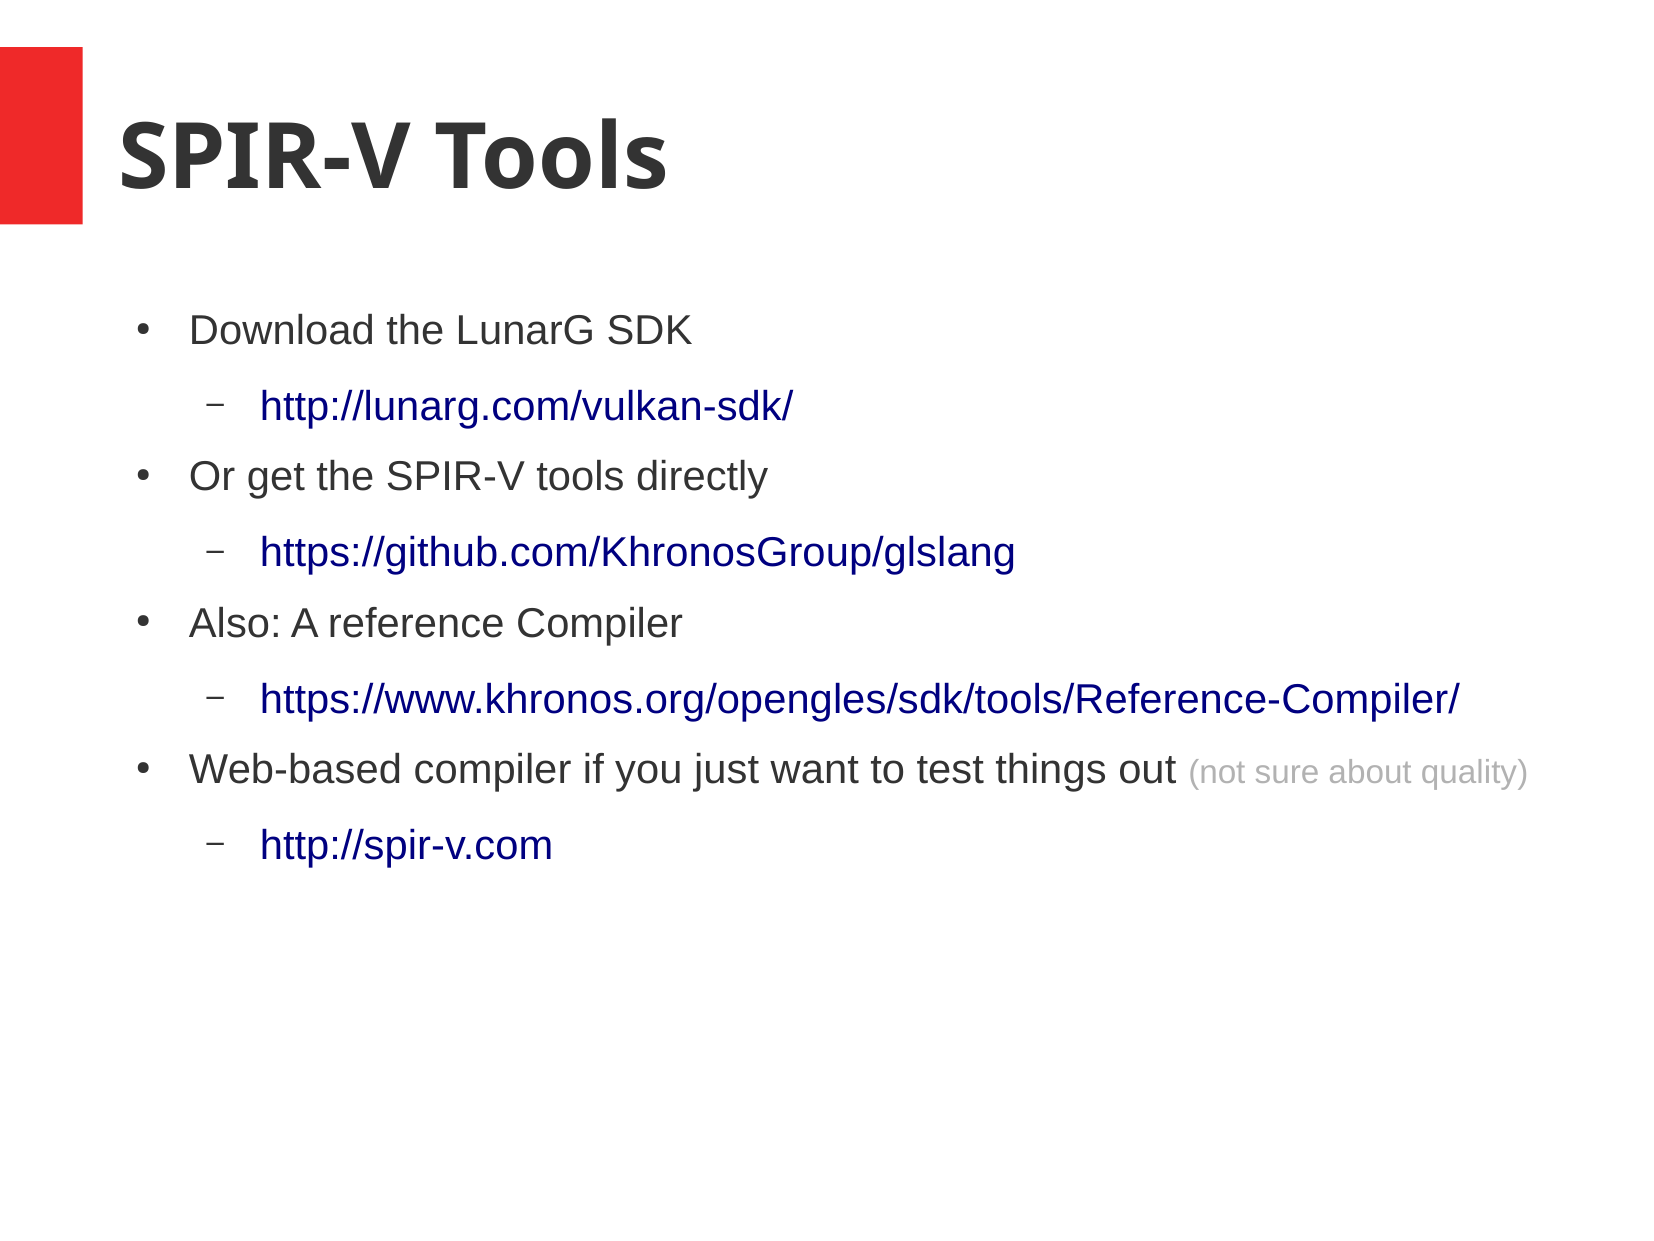

# SPIR-V Tools
Download the LunarG SDK
http://lunarg.com/vulkan-sdk/
Or get the SPIR-V tools directly
https://github.com/KhronosGroup/glslang
Also: A reference Compiler
https://www.khronos.org/opengles/sdk/tools/Reference-Compiler/
Web-based compiler if you just want to test things out (not sure about quality)
http://spir-v.com